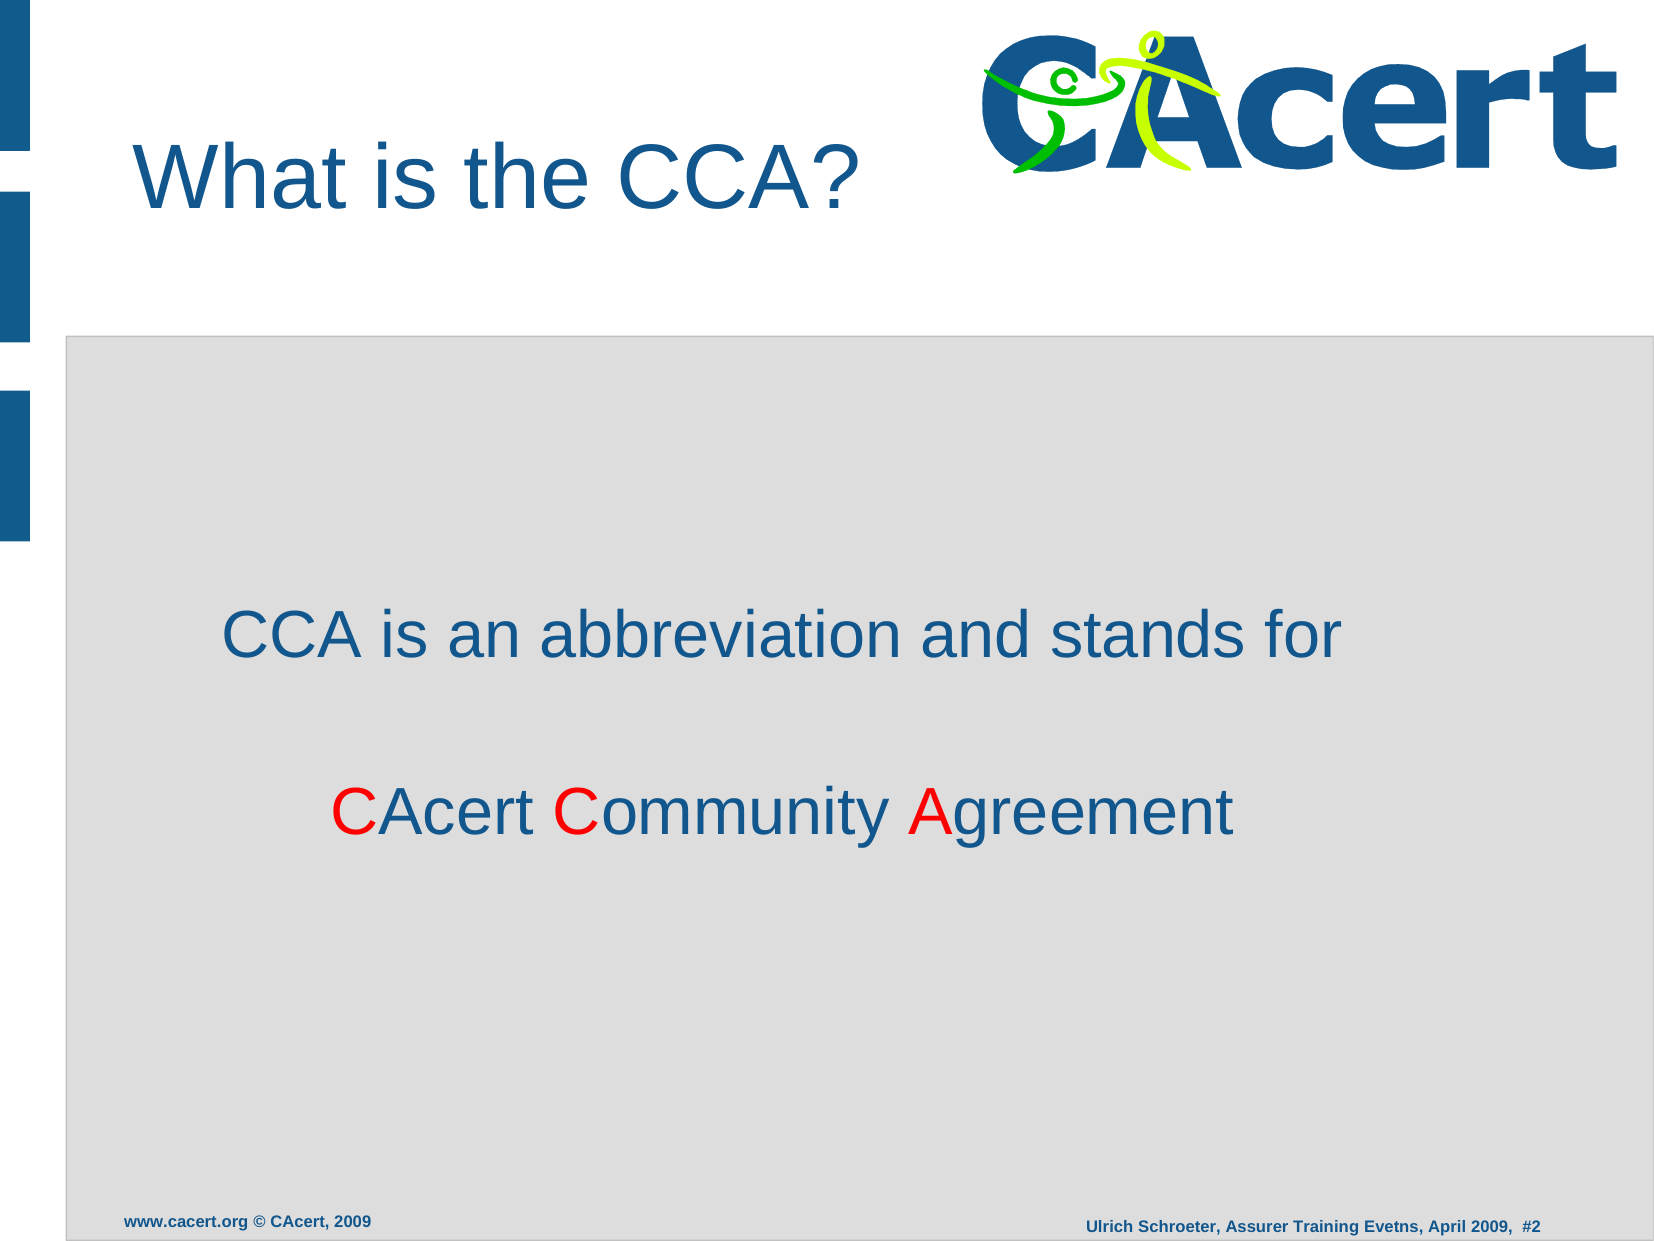

What is the CCA?
CCA is an abbreviation and stands for
CAcert Community Agreement